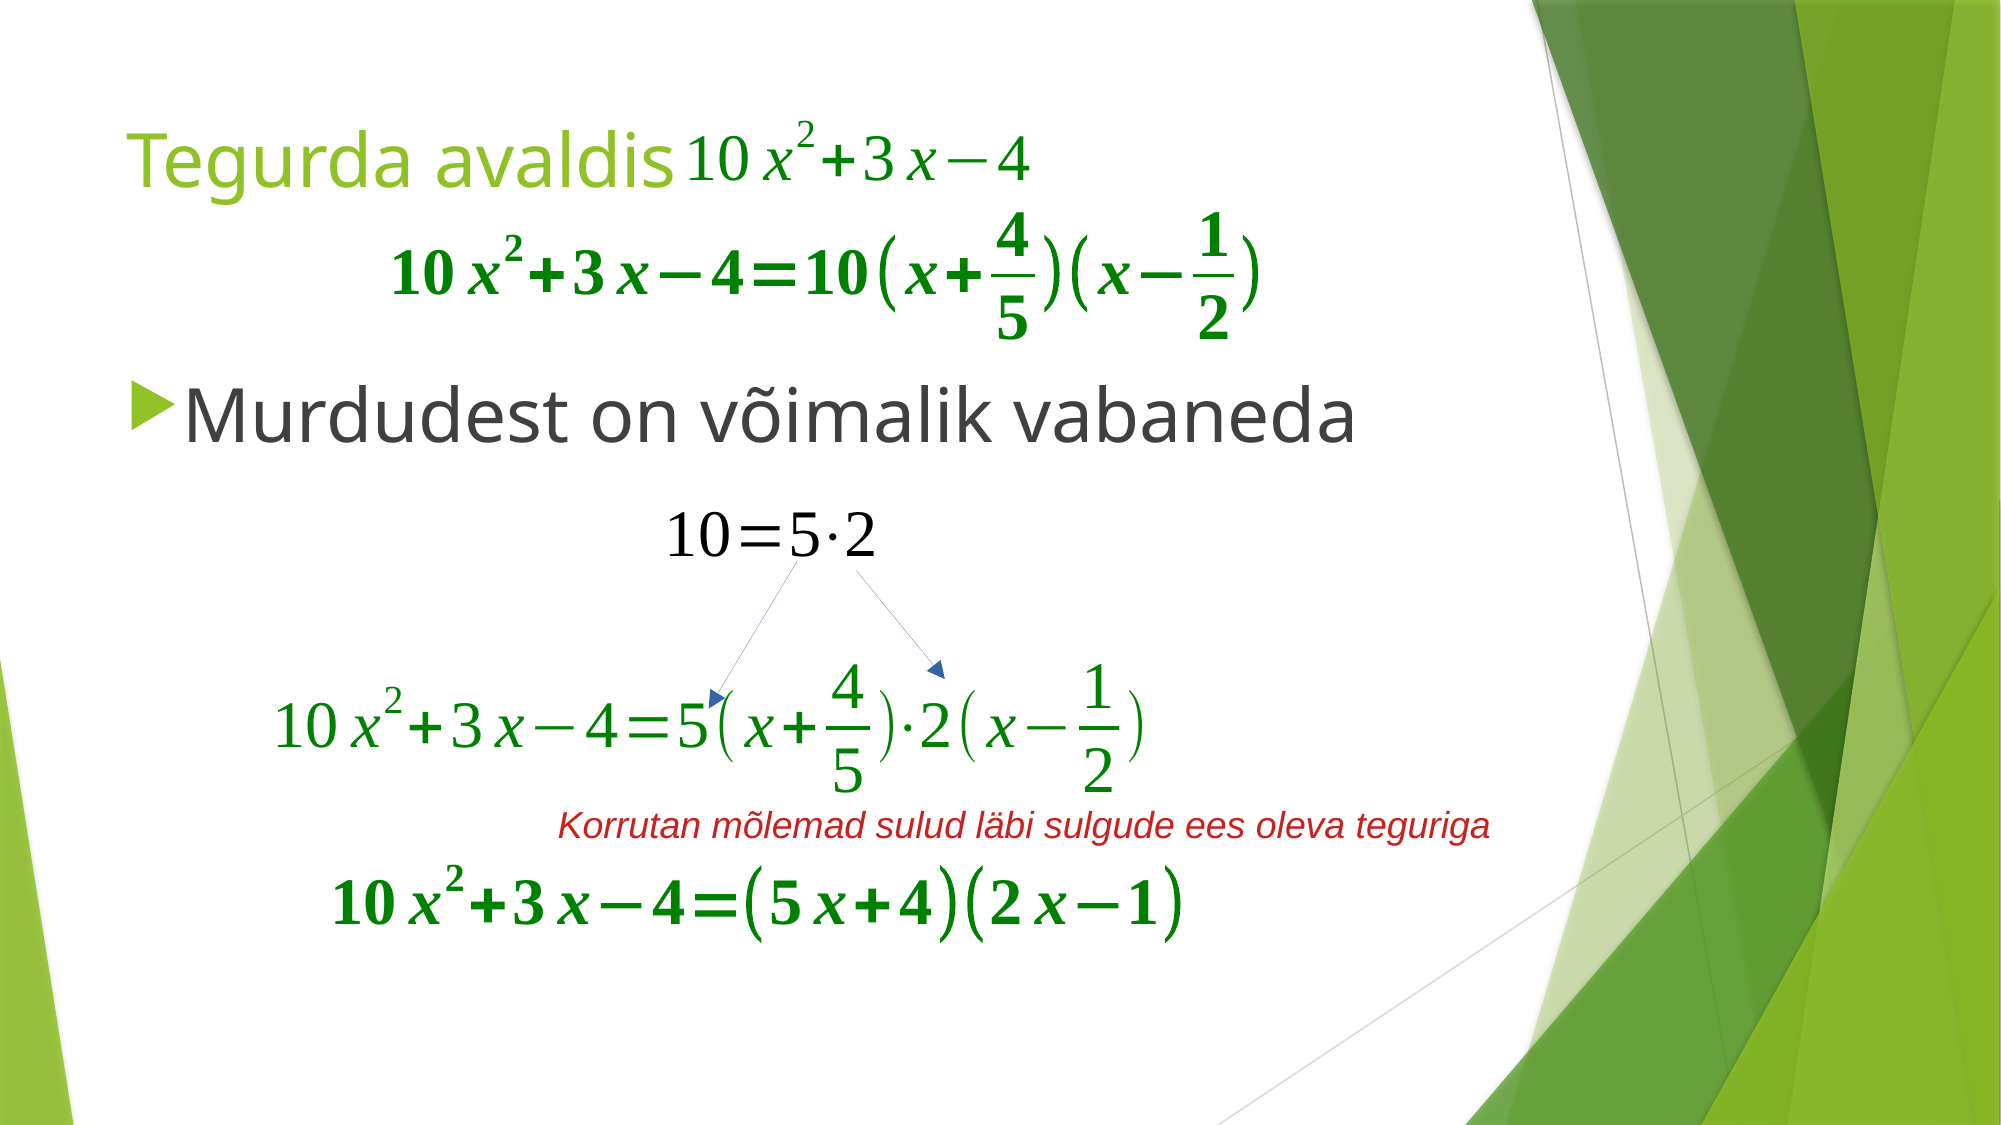

# Tegurda avaldis
Murdudest on võimalik vabaneda
Korrutan mõlemad sulud läbi sulgude ees oleva teguriga